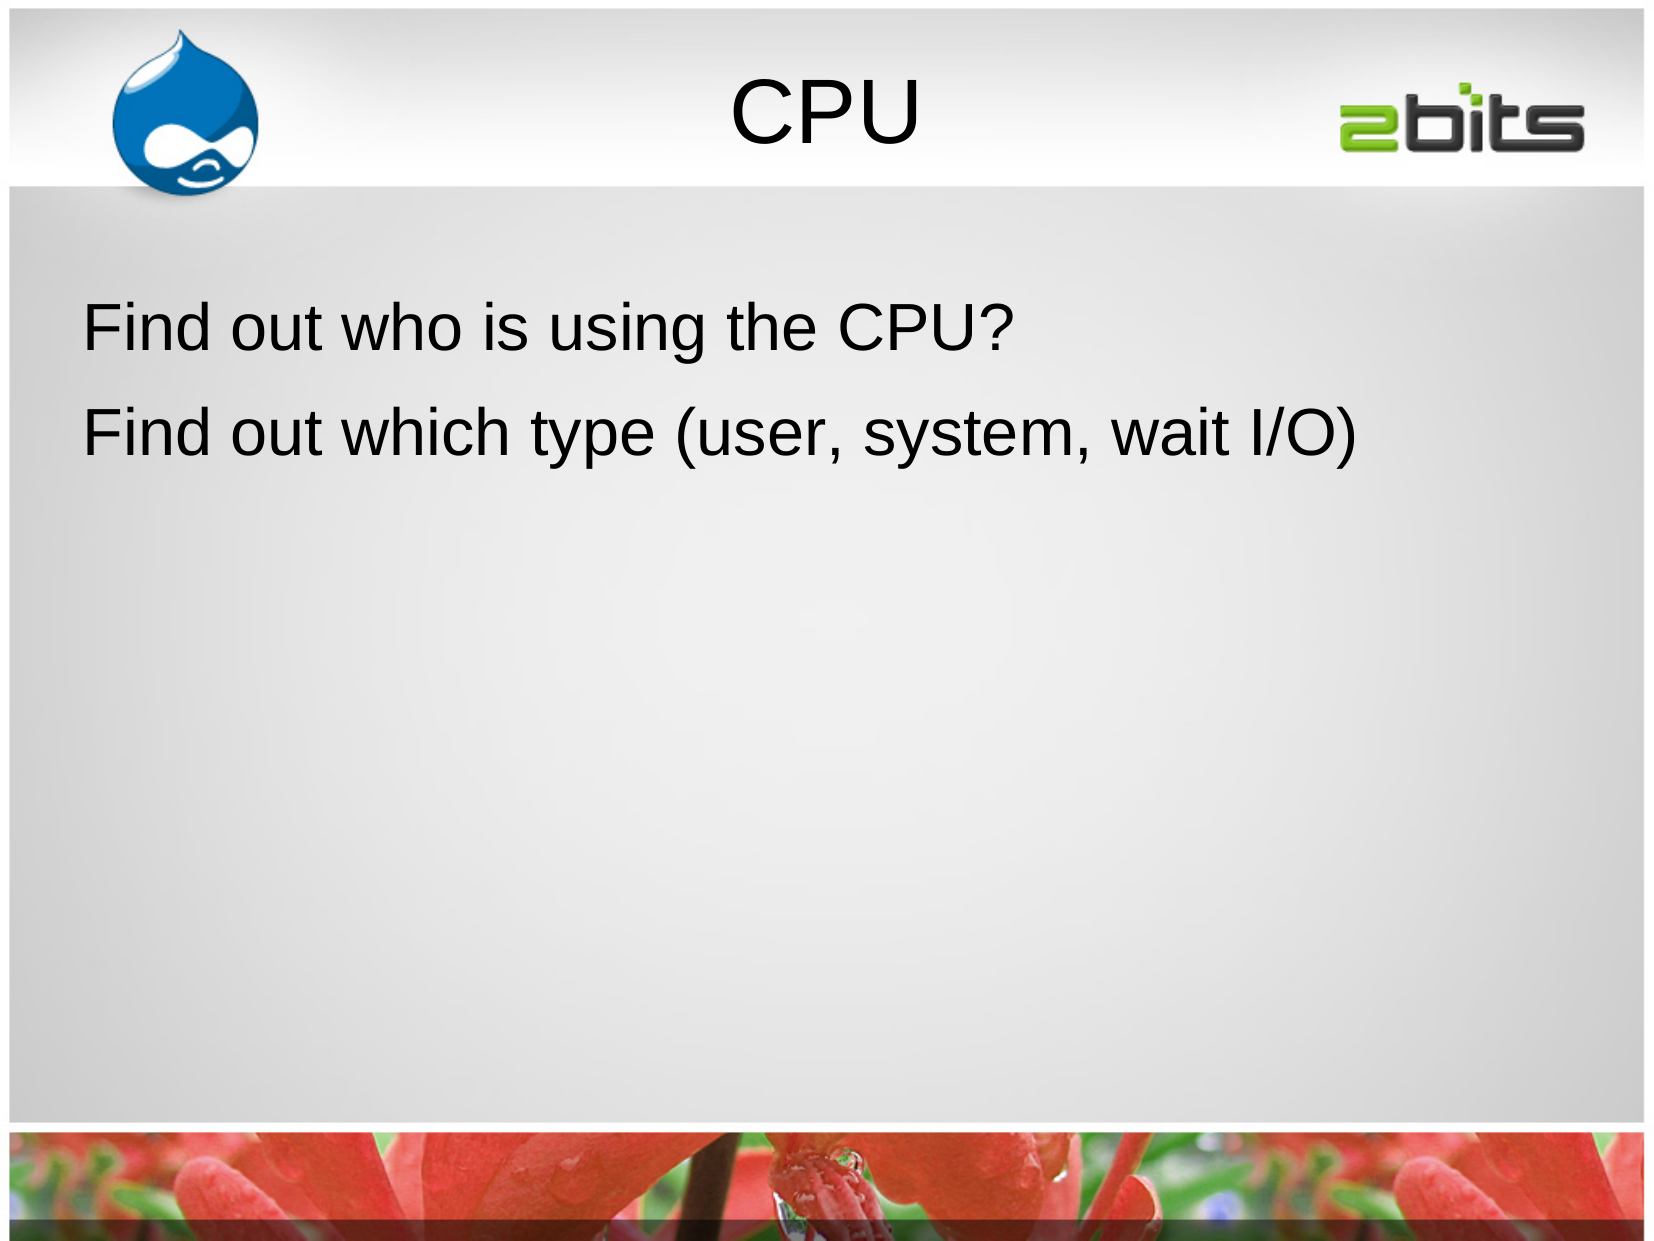

# CPU
Find out who is using the CPU?
Find out which type (user, system, wait I/O)